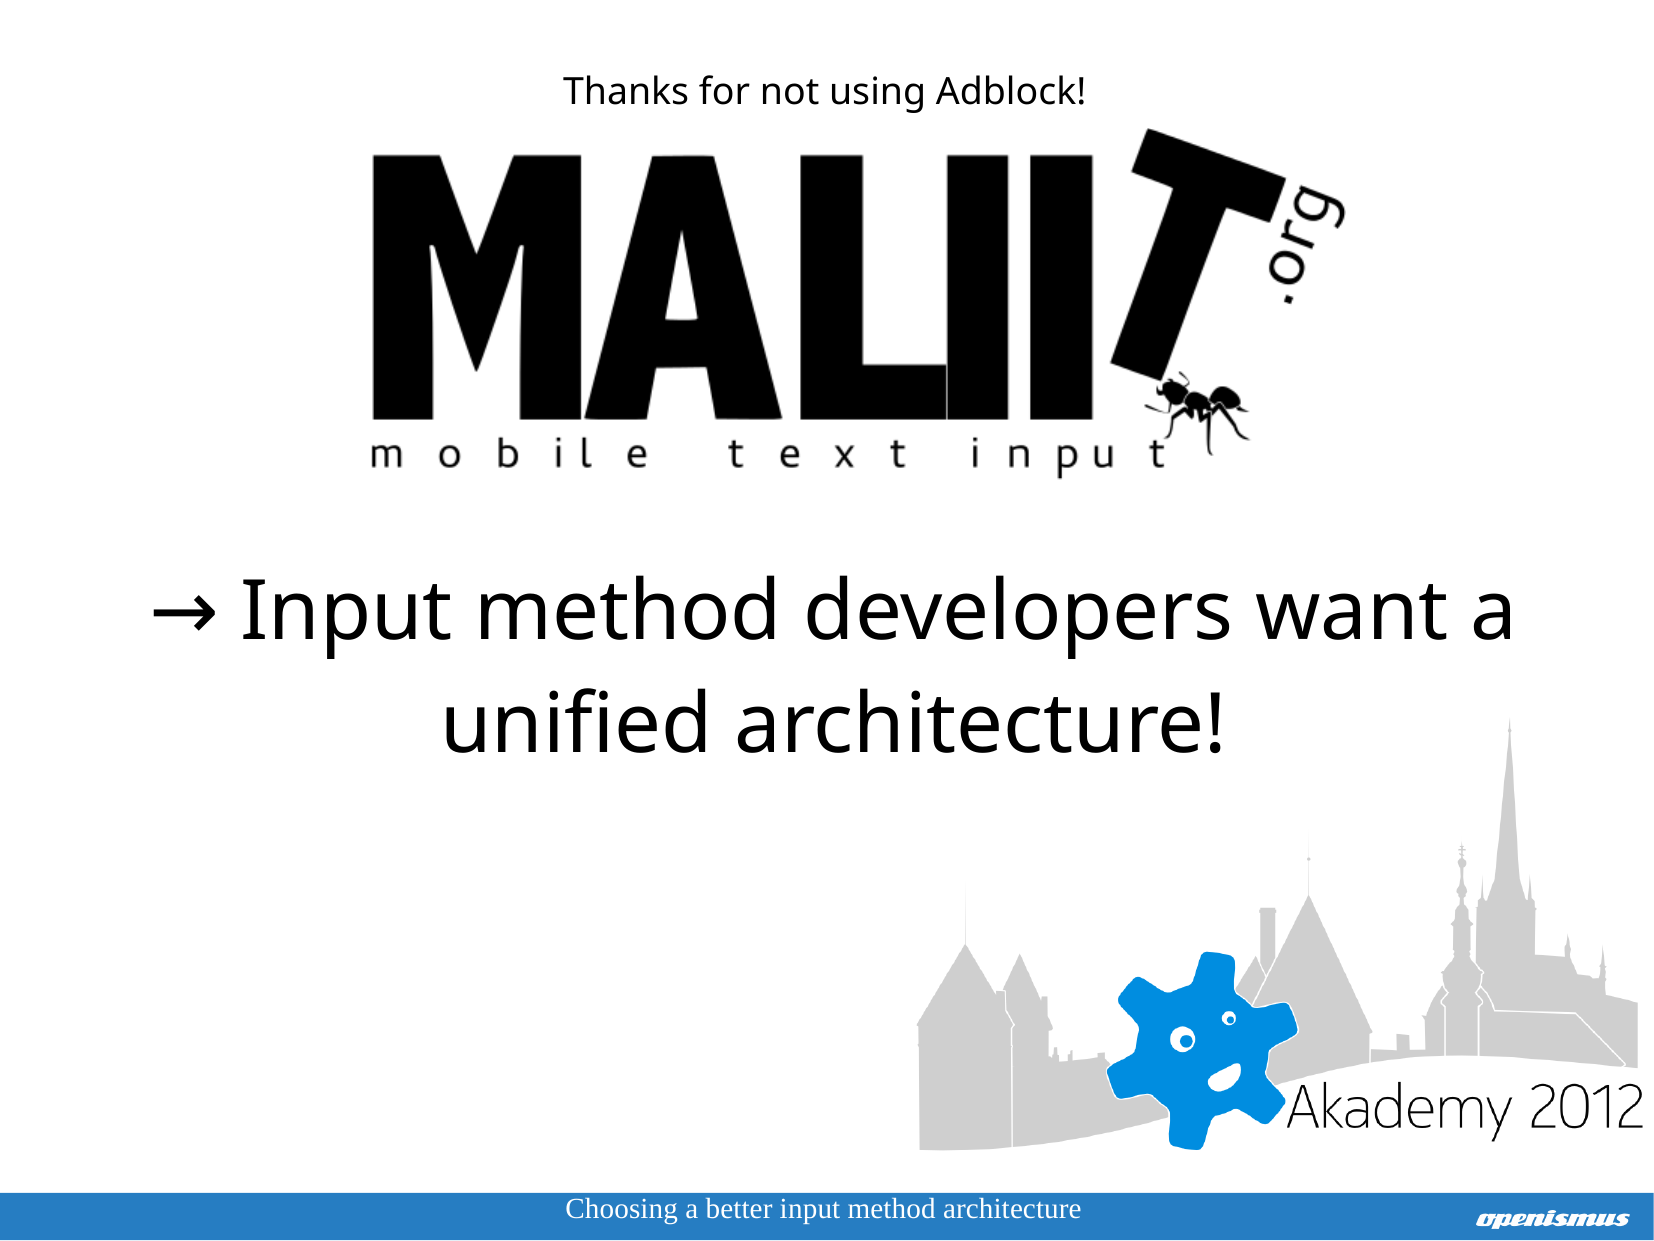

Thanks for not using Adblock!
→ Input method developers want a unified architecture!